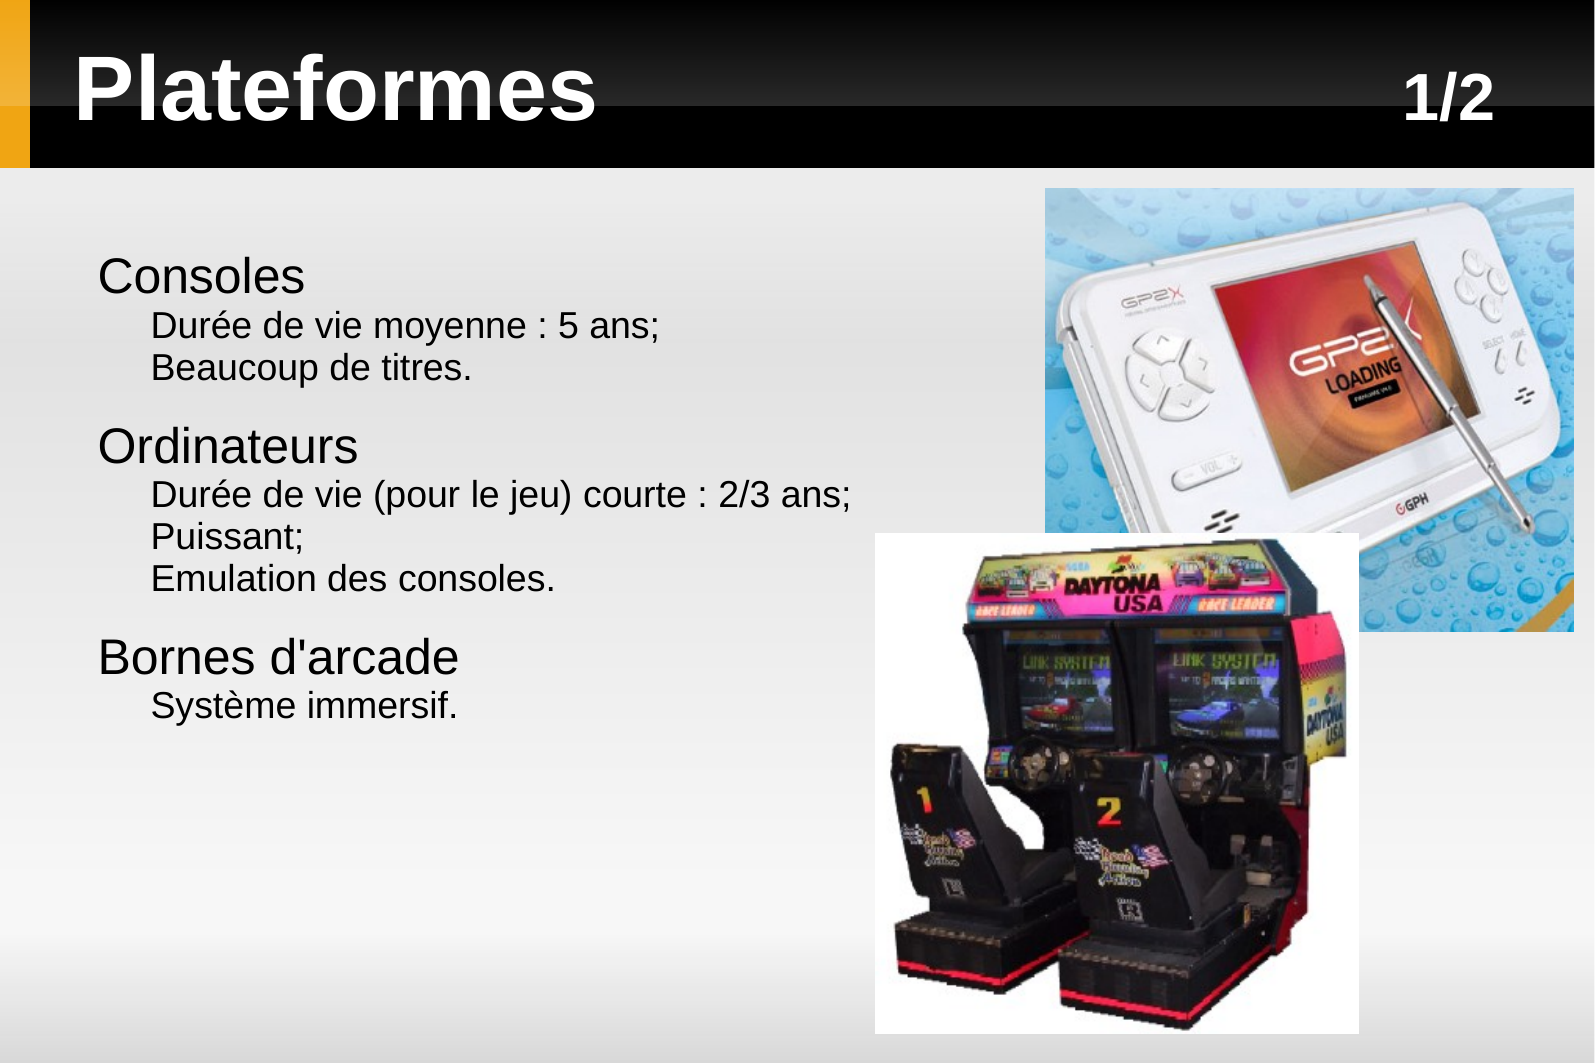

# Plateformes											1/2
Consoles
Durée de vie moyenne : 5 ans;
Beaucoup de titres.
Ordinateurs
Durée de vie (pour le jeu) courte : 2/3 ans;
Puissant;
Emulation des consoles.
Bornes d'arcade
Système immersif.